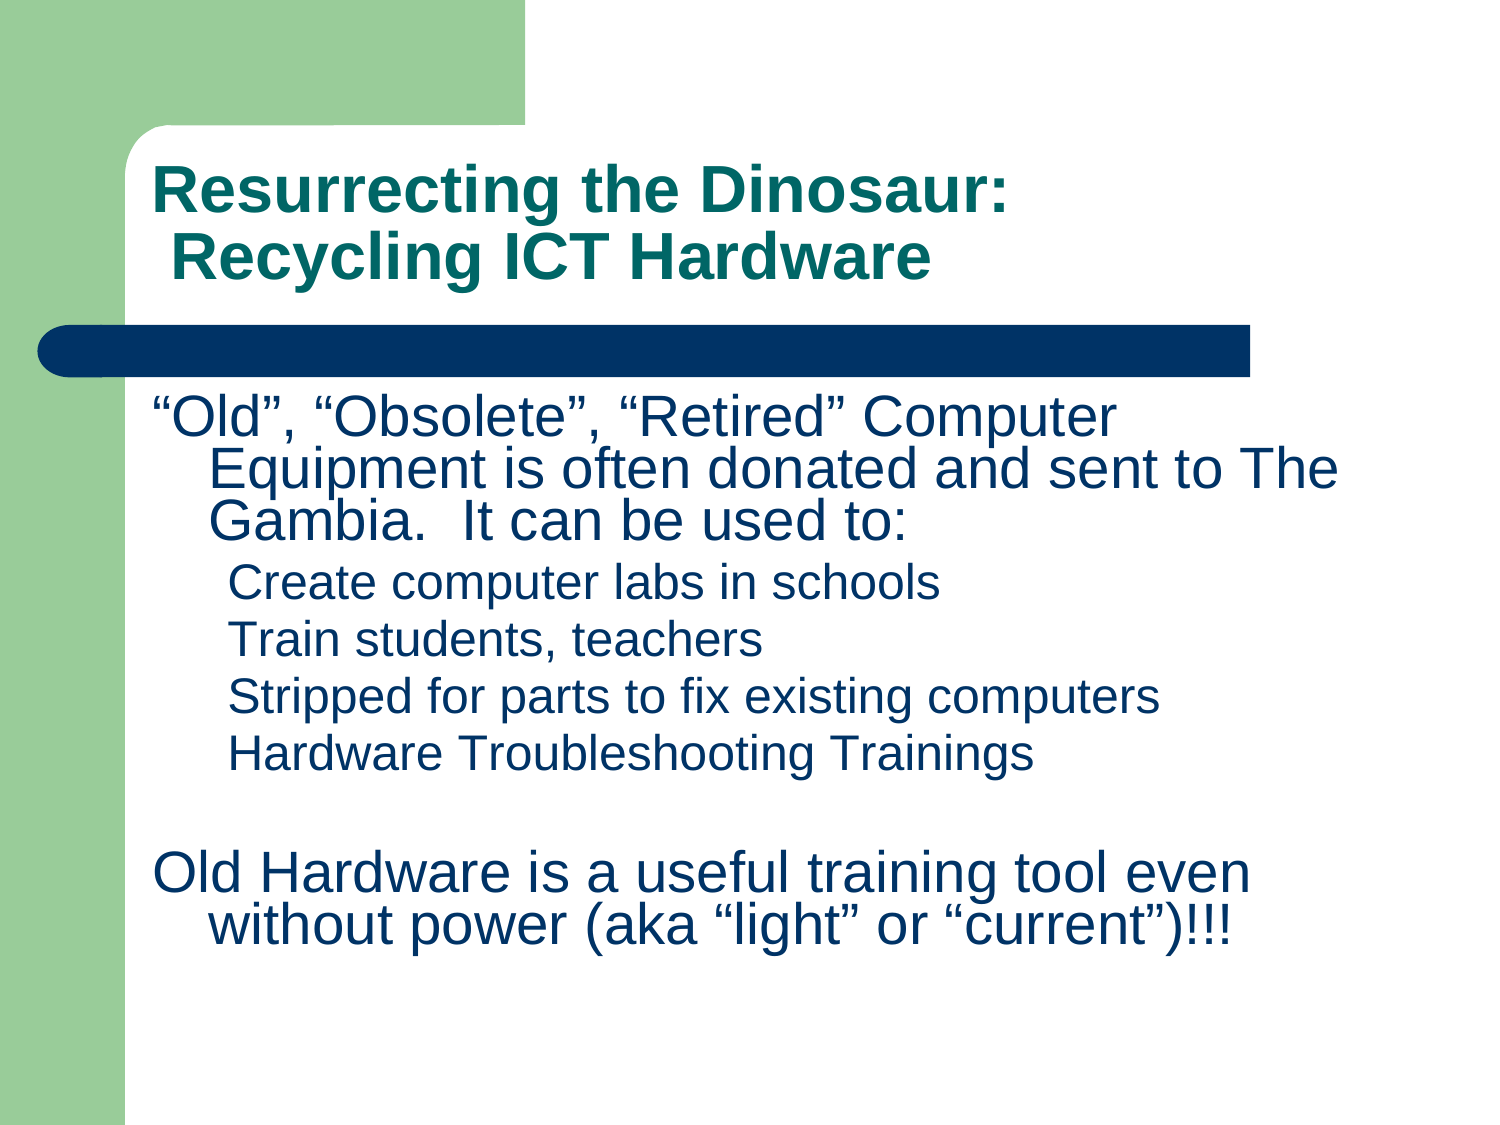

# Resurrecting the Dinosaur: Recycling ICT Hardware
“Old”, “Obsolete”, “Retired” Computer Equipment is often donated and sent to The Gambia. It can be used to:
Create computer labs in schools
Train students, teachers
Stripped for parts to fix existing computers
Hardware Troubleshooting Trainings
Old Hardware is a useful training tool even without power (aka “light” or “current”)!!!